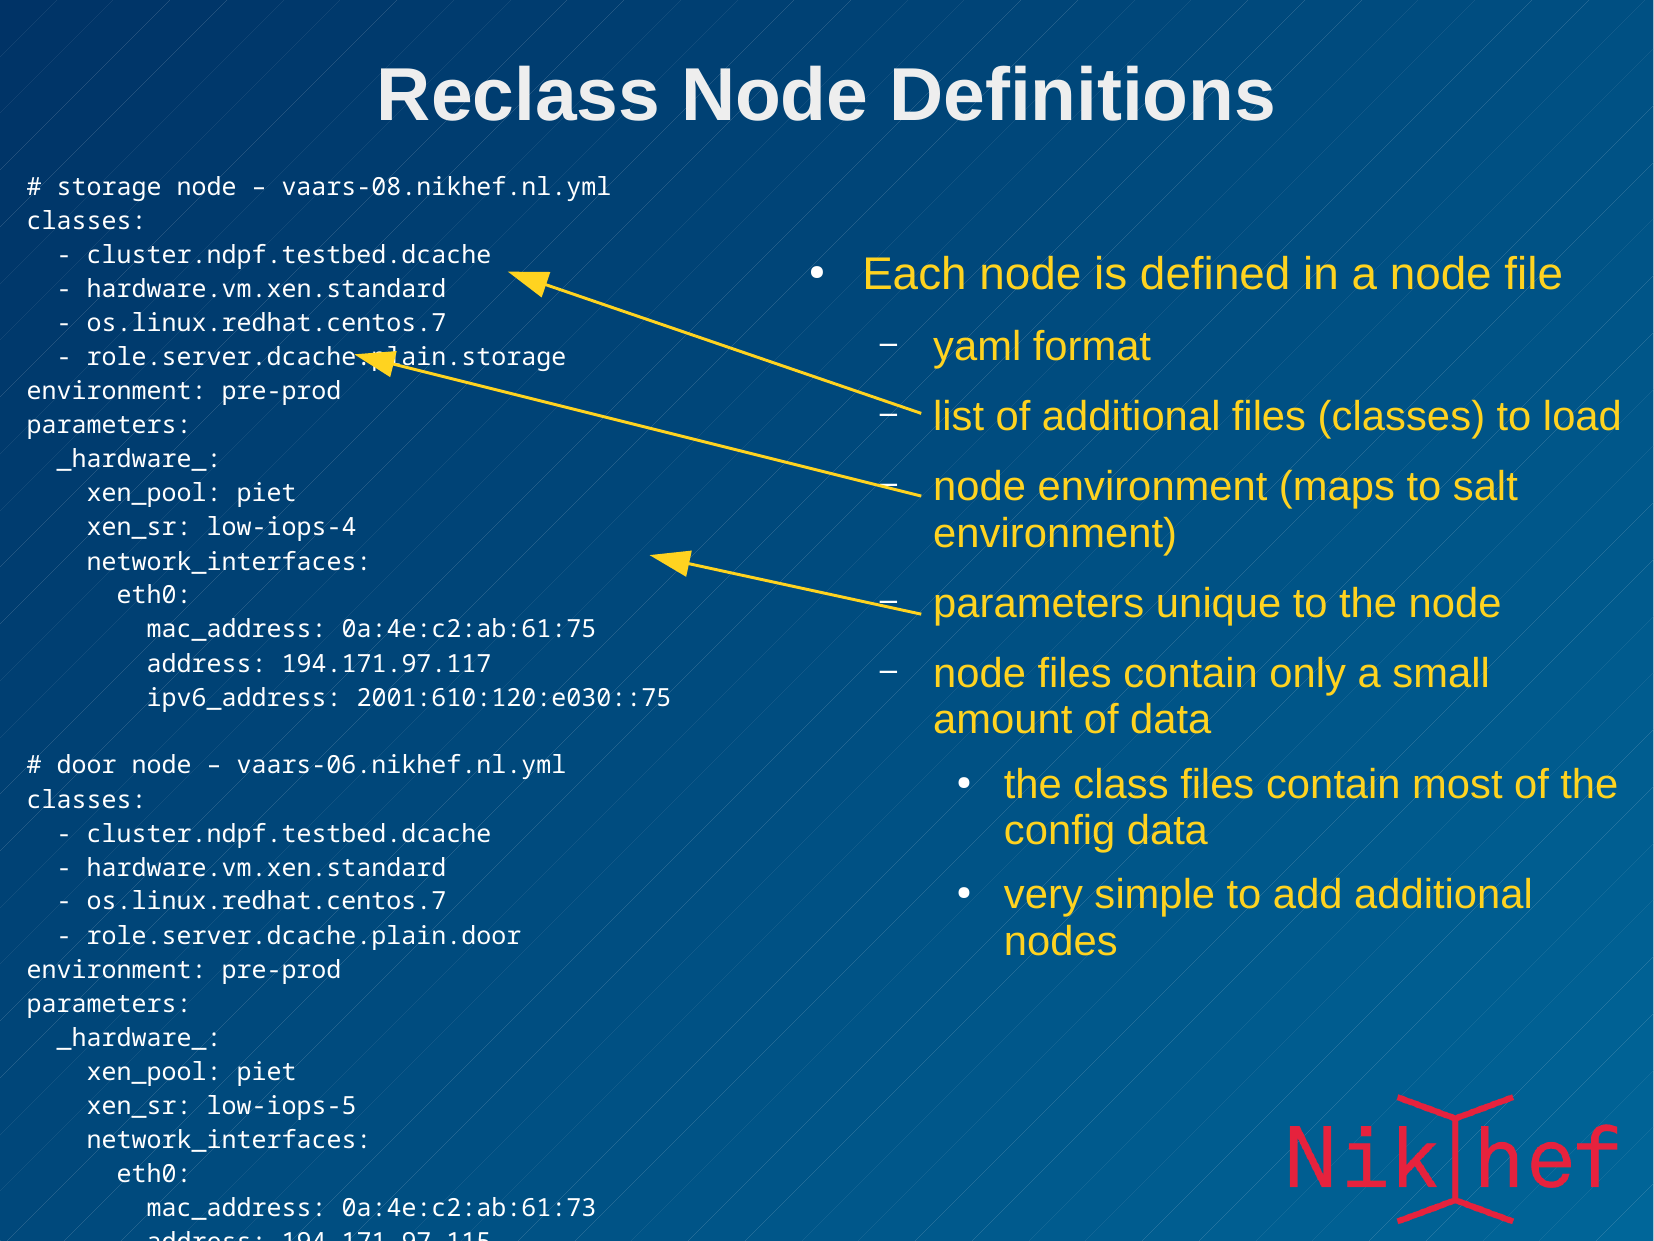

# Reclass Node Definitions
# storage node – vaars-08.nikhef.nl.yml
classes:
 - cluster.ndpf.testbed.dcache
 - hardware.vm.xen.standard
 - os.linux.redhat.centos.7
 - role.server.dcache.plain.storage
environment: pre-prod
parameters:
 _hardware_:
 xen_pool: piet
 xen_sr: low-iops-4
 network_interfaces:
 eth0:
 mac_address: 0a:4e:c2:ab:61:75
 address: 194.171.97.117
 ipv6_address: 2001:610:120:e030::75
# door node – vaars-06.nikhef.nl.yml
classes:
 - cluster.ndpf.testbed.dcache
 - hardware.vm.xen.standard
 - os.linux.redhat.centos.7
 - role.server.dcache.plain.door
environment: pre-prod
parameters:
 _hardware_:
 xen_pool: piet
 xen_sr: low-iops-5
 network_interfaces:
 eth0:
 mac_address: 0a:4e:c2:ab:61:73
 address: 194.171.97.115
 ipv6_address: 2001:610:120:e030::73
Each node is defined in a node file
yaml format
list of additional files (classes) to load
node environment (maps to salt environment)
parameters unique to the node
node files contain only a small amount of data
the class files contain most of the config data
very simple to add additional nodes